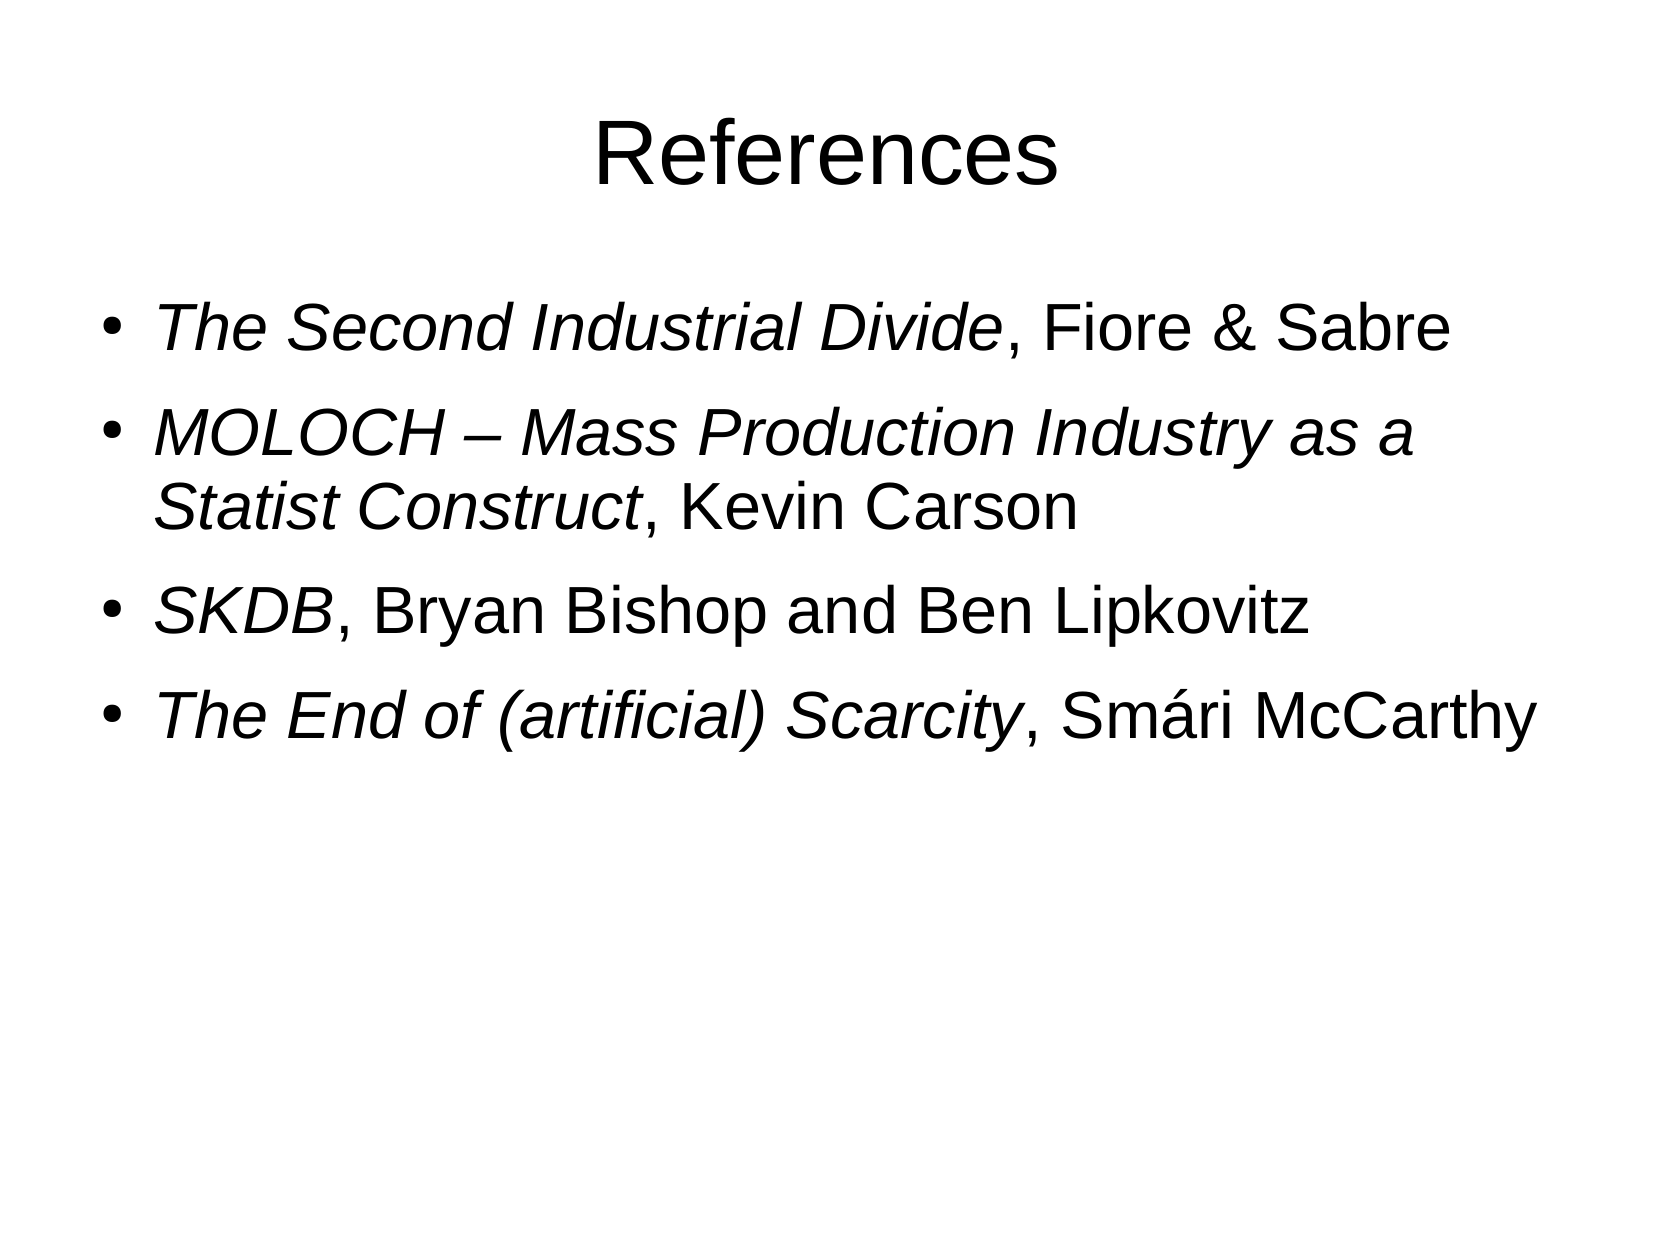

# References
The Second Industrial Divide, Fiore & Sabre
MOLOCH – Mass Production Industry as a Statist Construct, Kevin Carson
SKDB, Bryan Bishop and Ben Lipkovitz
The End of (artificial) Scarcity, Smári McCarthy